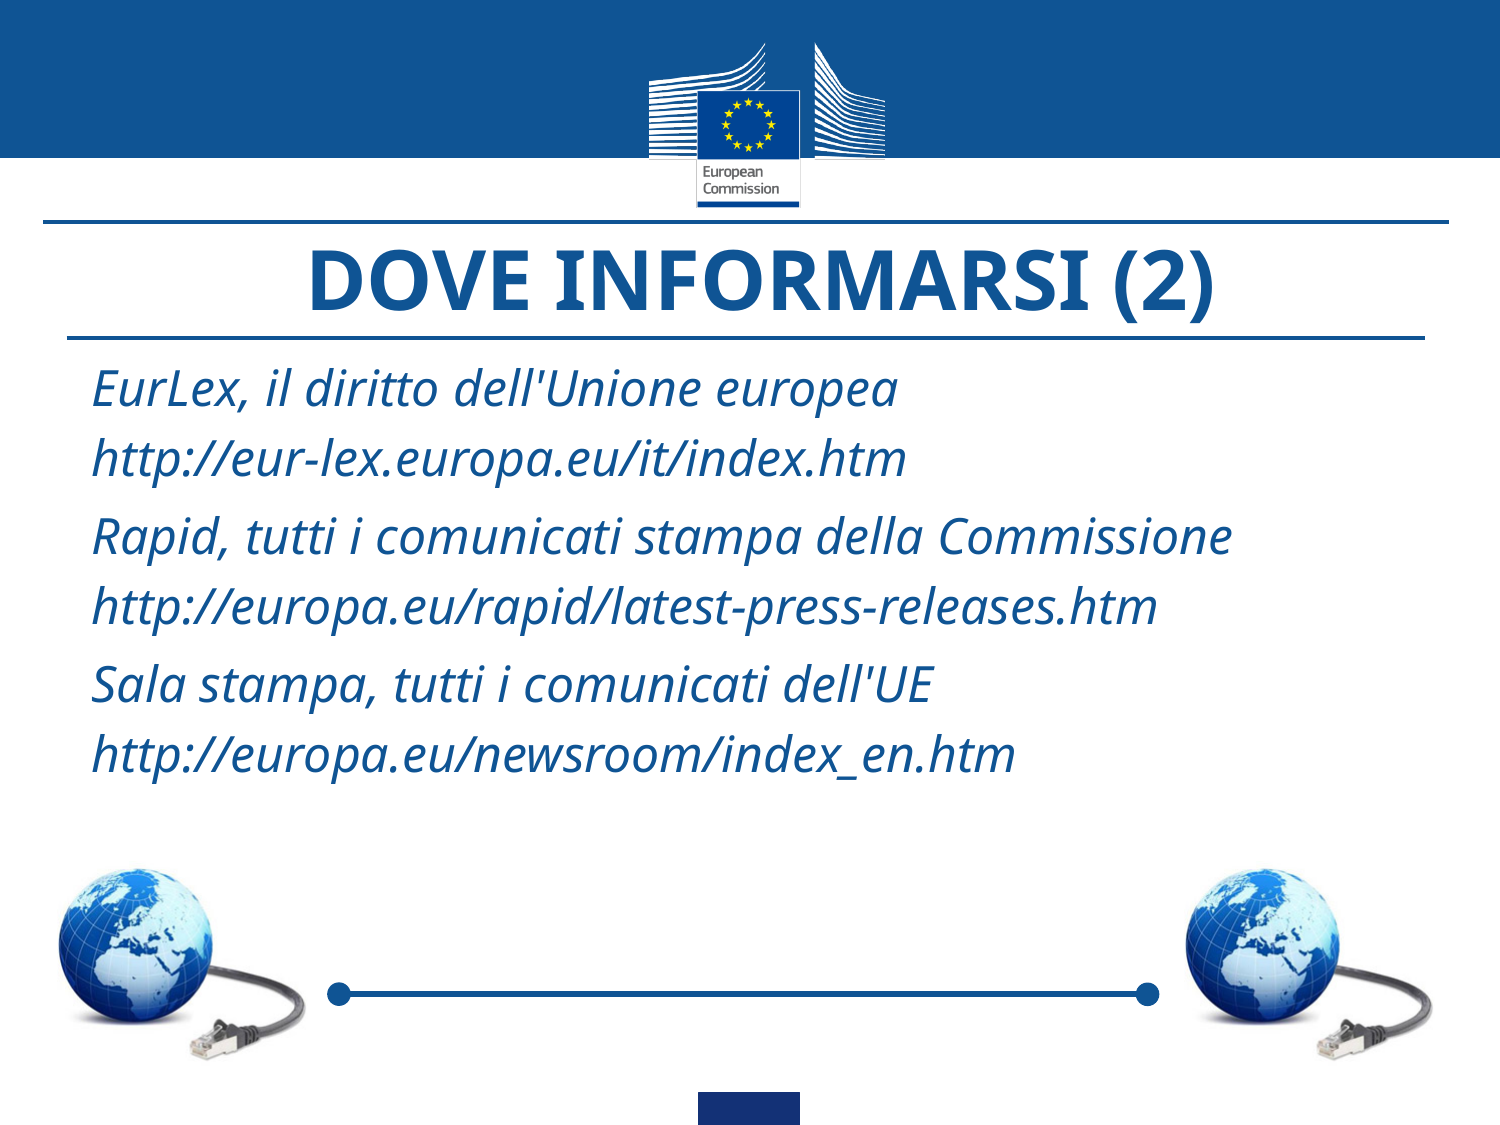

DOVE INFORMARSI (2)
# EurLex, il diritto dell'Unione europea
http://eur-lex.europa.eu/it/index.htm
Rapid, tutti i comunicati stampa della Commissione
http://europa.eu/rapid/latest-press-releases.htm
Sala stampa, tutti i comunicati dell'UE
http://europa.eu/newsroom/index_en.htm